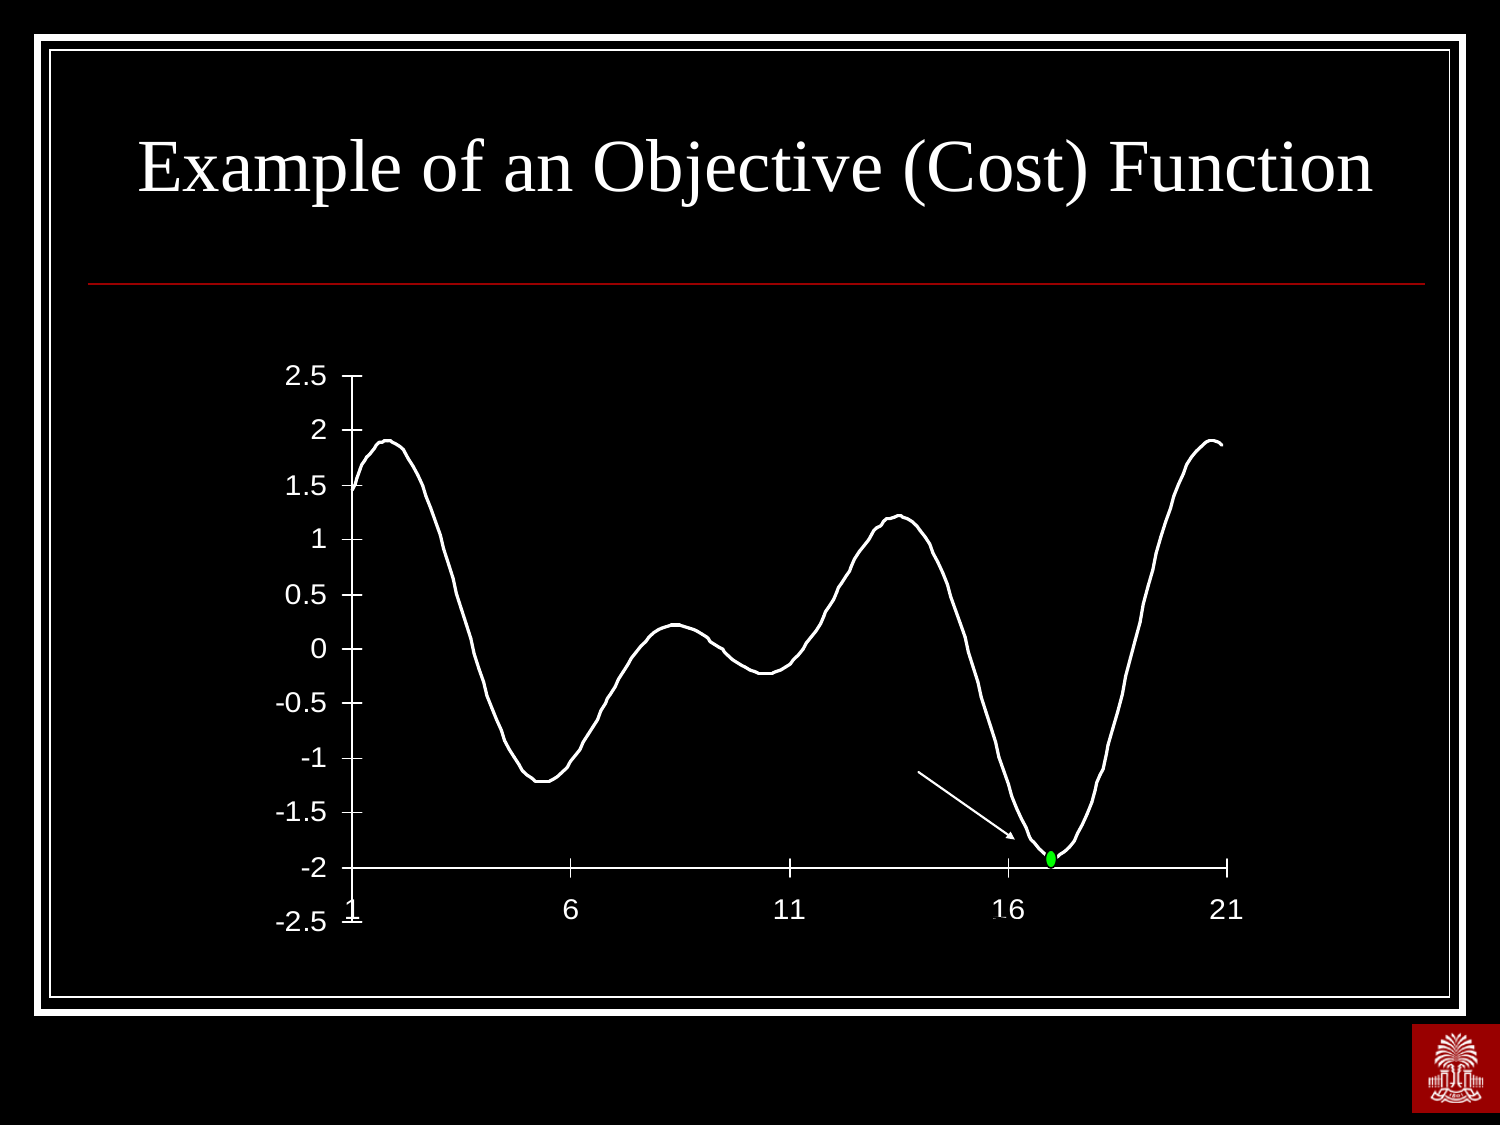

# Example of an Objective (Cost) Function